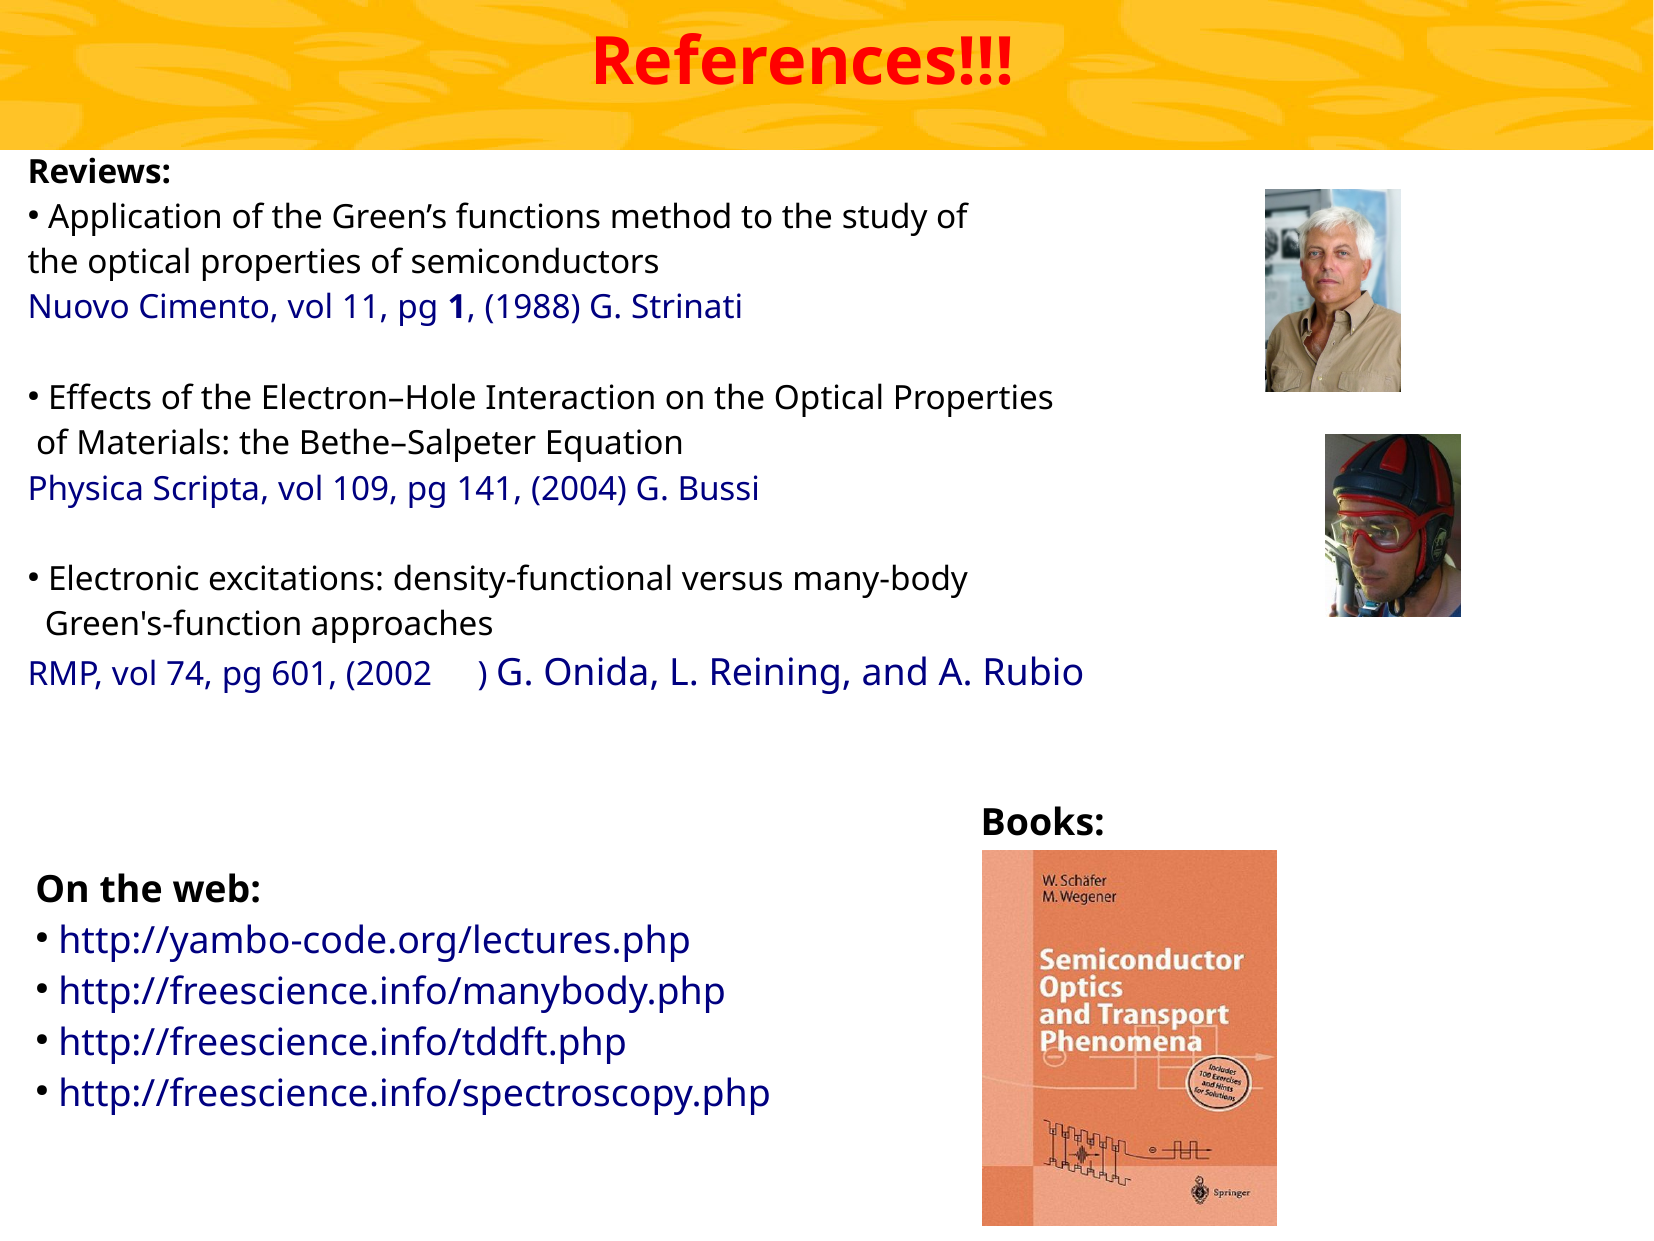

References!!!
Reviews:
 Application of the Green’s functions method to the study of
the optical properties of semiconductors
Nuovo Cimento, vol 11, pg 1, (1988) G. Strinati
 Effects of the Electron–Hole Interaction on the Optical Properties
 of Materials: the Bethe–Salpeter Equation
Physica Scripta, vol 109, pg 141, (2004) G. Bussi
 Electronic excitations: density-functional versus many-body
 Green's-function approaches
RMP, vol 74, pg 601, (2002	) G. Onida, L. Reining, and A. Rubio
Books:
On the web:
 http://yambo-code.org/lectures.php
 http://freescience.info/manybody.php
 http://freescience.info/tddft.php
 http://freescience.info/spectroscopy.php